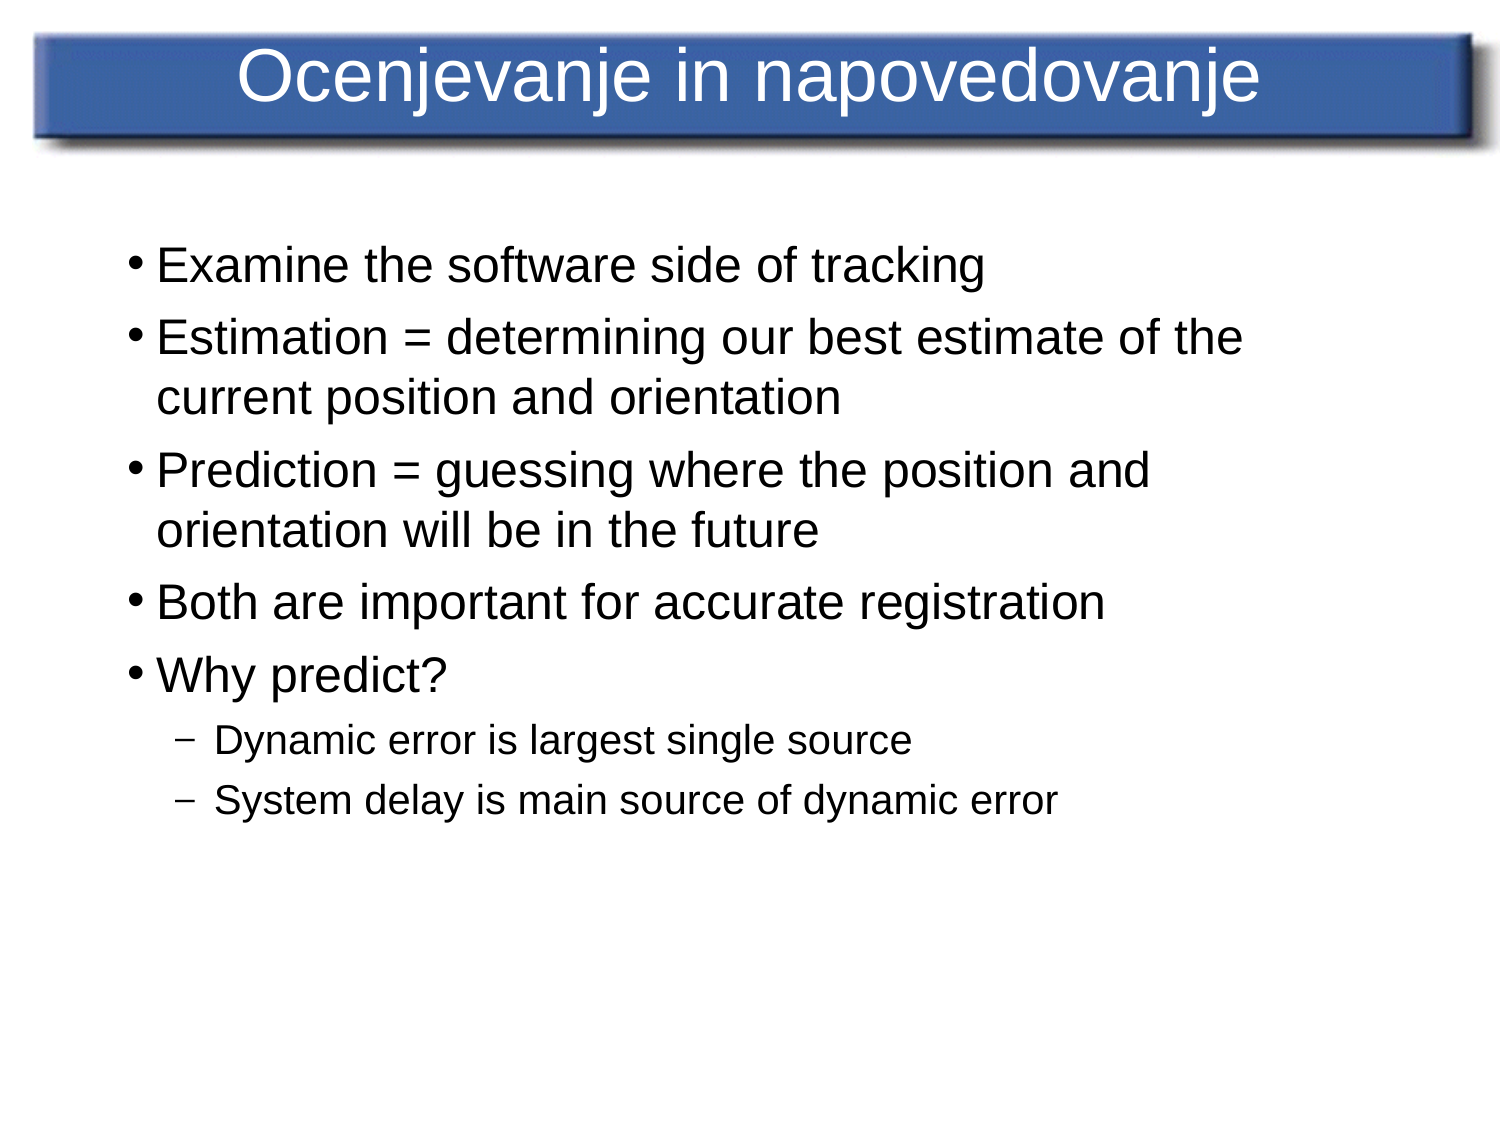

# Ocenjevanje in napovedovanje
Examine the software side of tracking
Estimation = determining our best estimate of the current position and orientation
Prediction = guessing where the position and orientation will be in the future
Both are important for accurate registration
Why predict?
 Dynamic error is largest single source
 System delay is main source of dynamic error